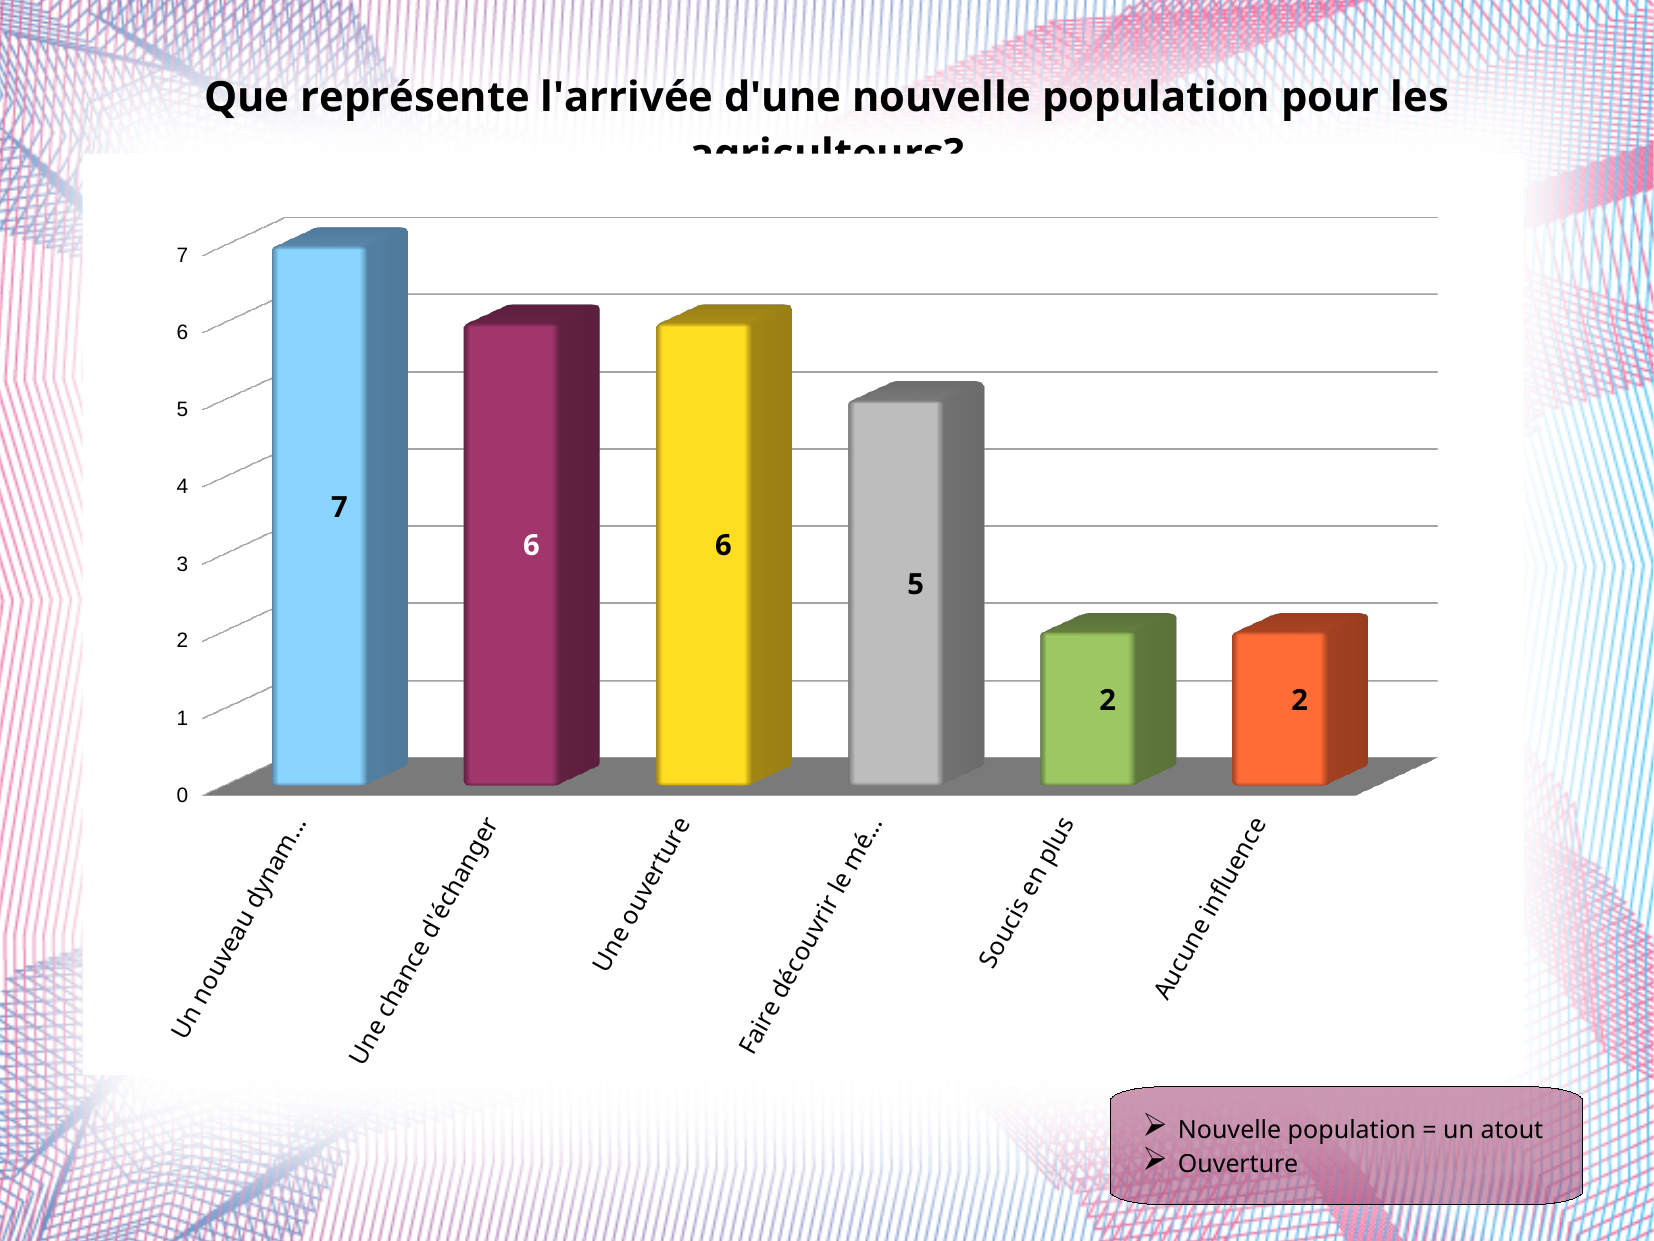

# Que représente l'arrivée d'une nouvelle population pour les agriculteurs?
[unsupported chart]
Nouvelle population = un atout
Ouverture